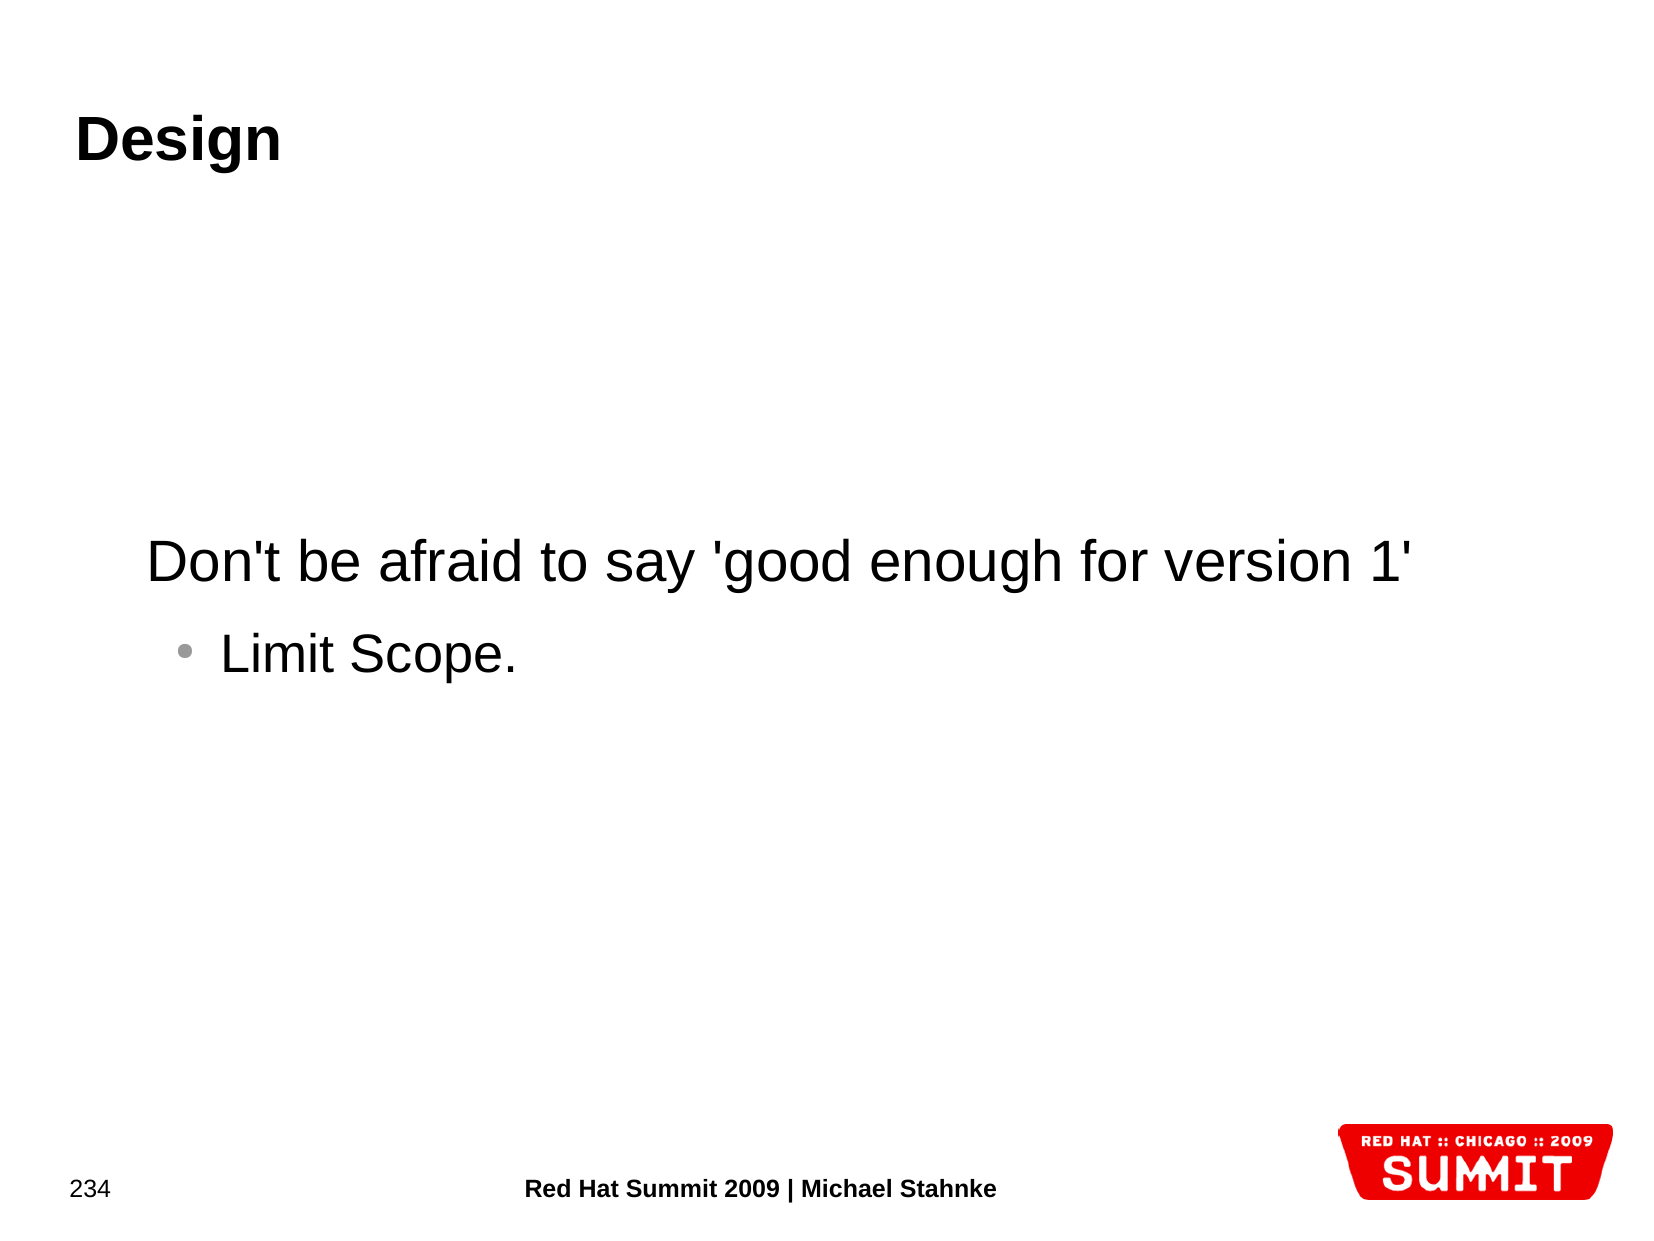

# Design
Don't be afraid to say 'good enough for version 1'
Limit Scope.